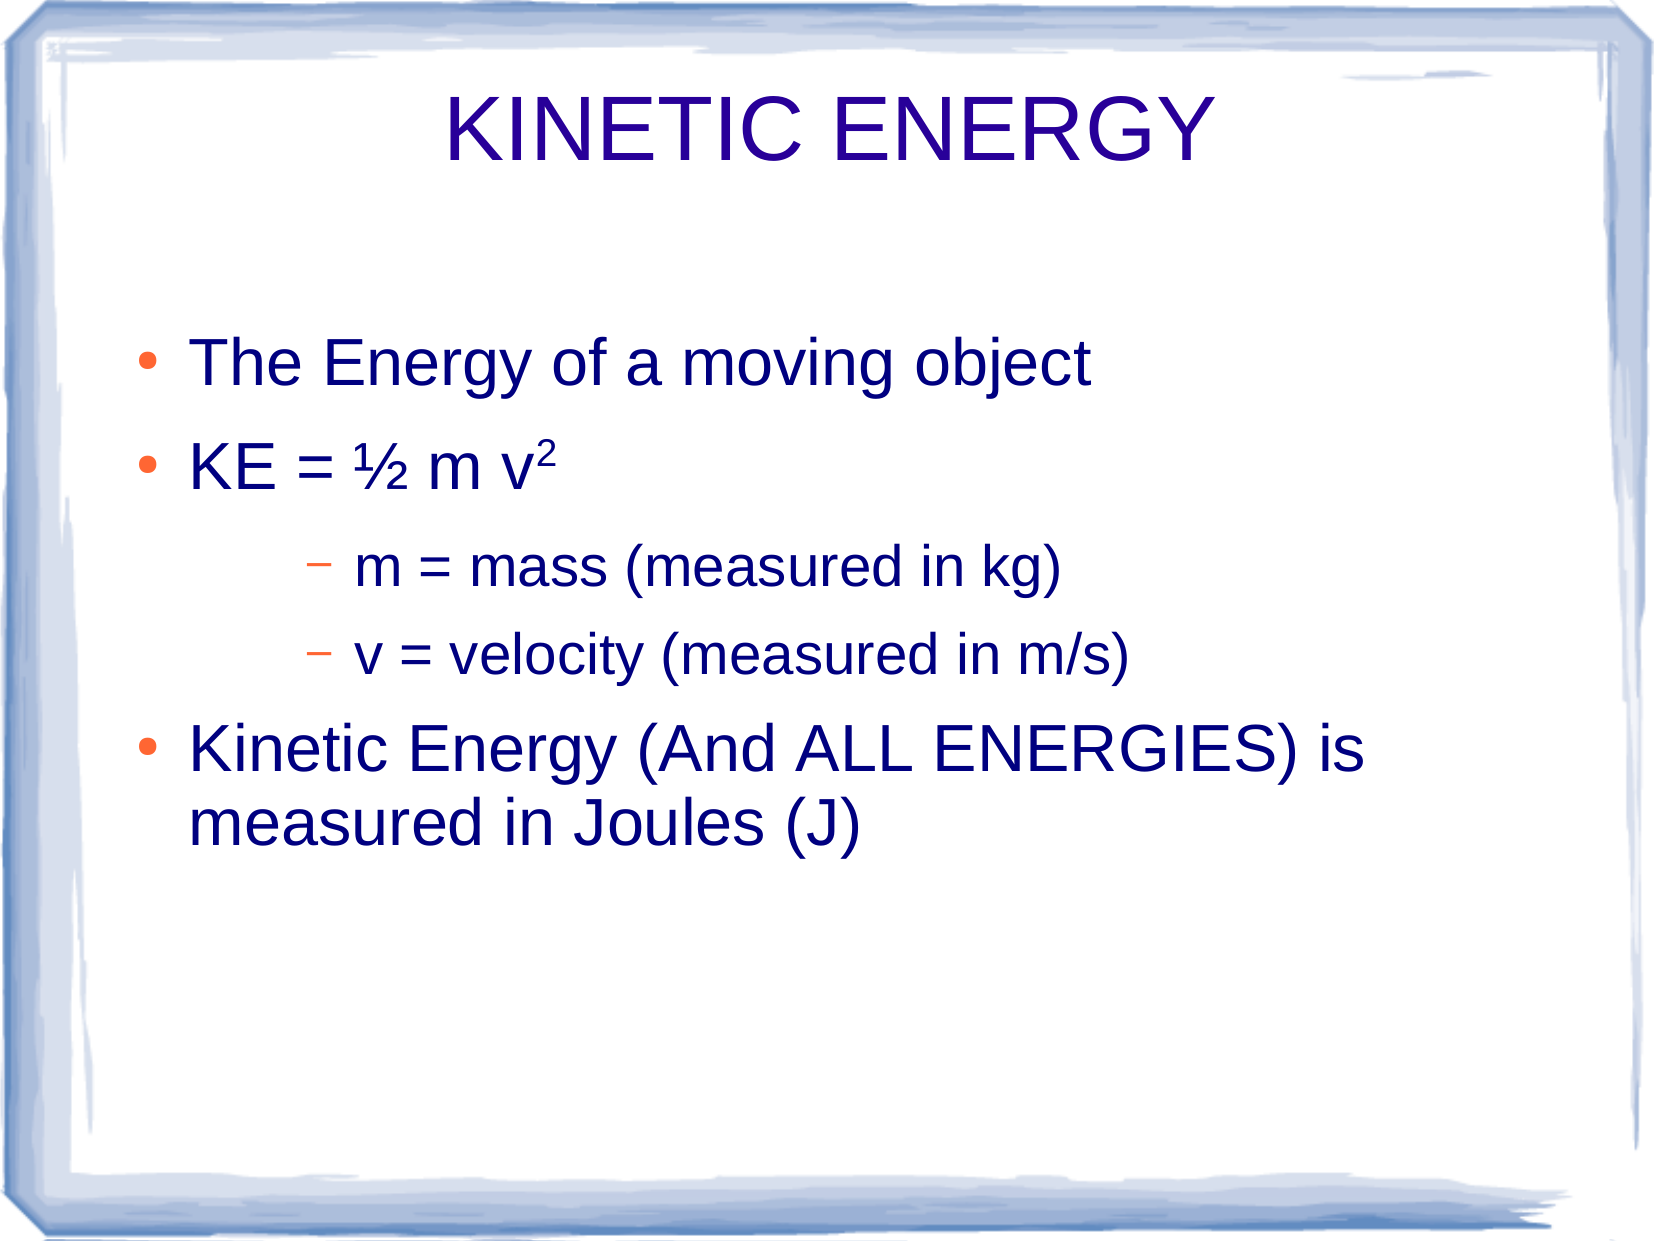

# KINETIC ENERGY
The Energy of a moving object
KE = ½ m v2
m = mass (measured in kg)
v = velocity (measured in m/s)
Kinetic Energy (And ALL ENERGIES) is measured in Joules (J)